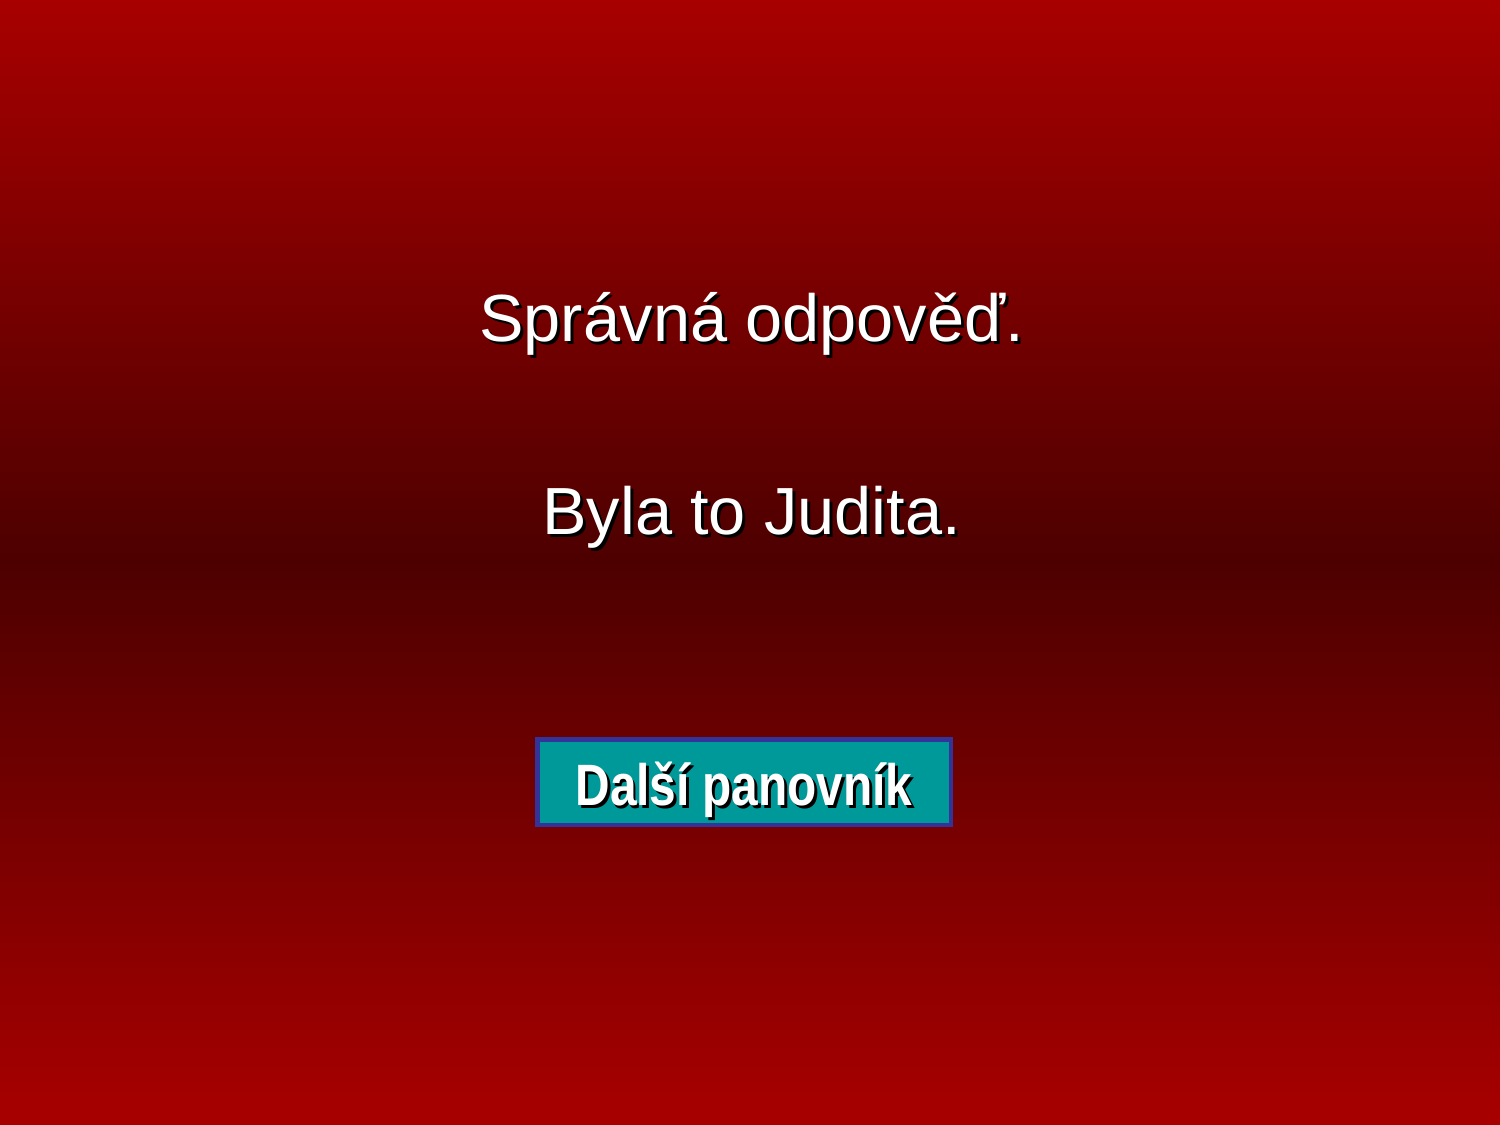

#
Správná odpověď.
Byla to Judita.
Další panovník